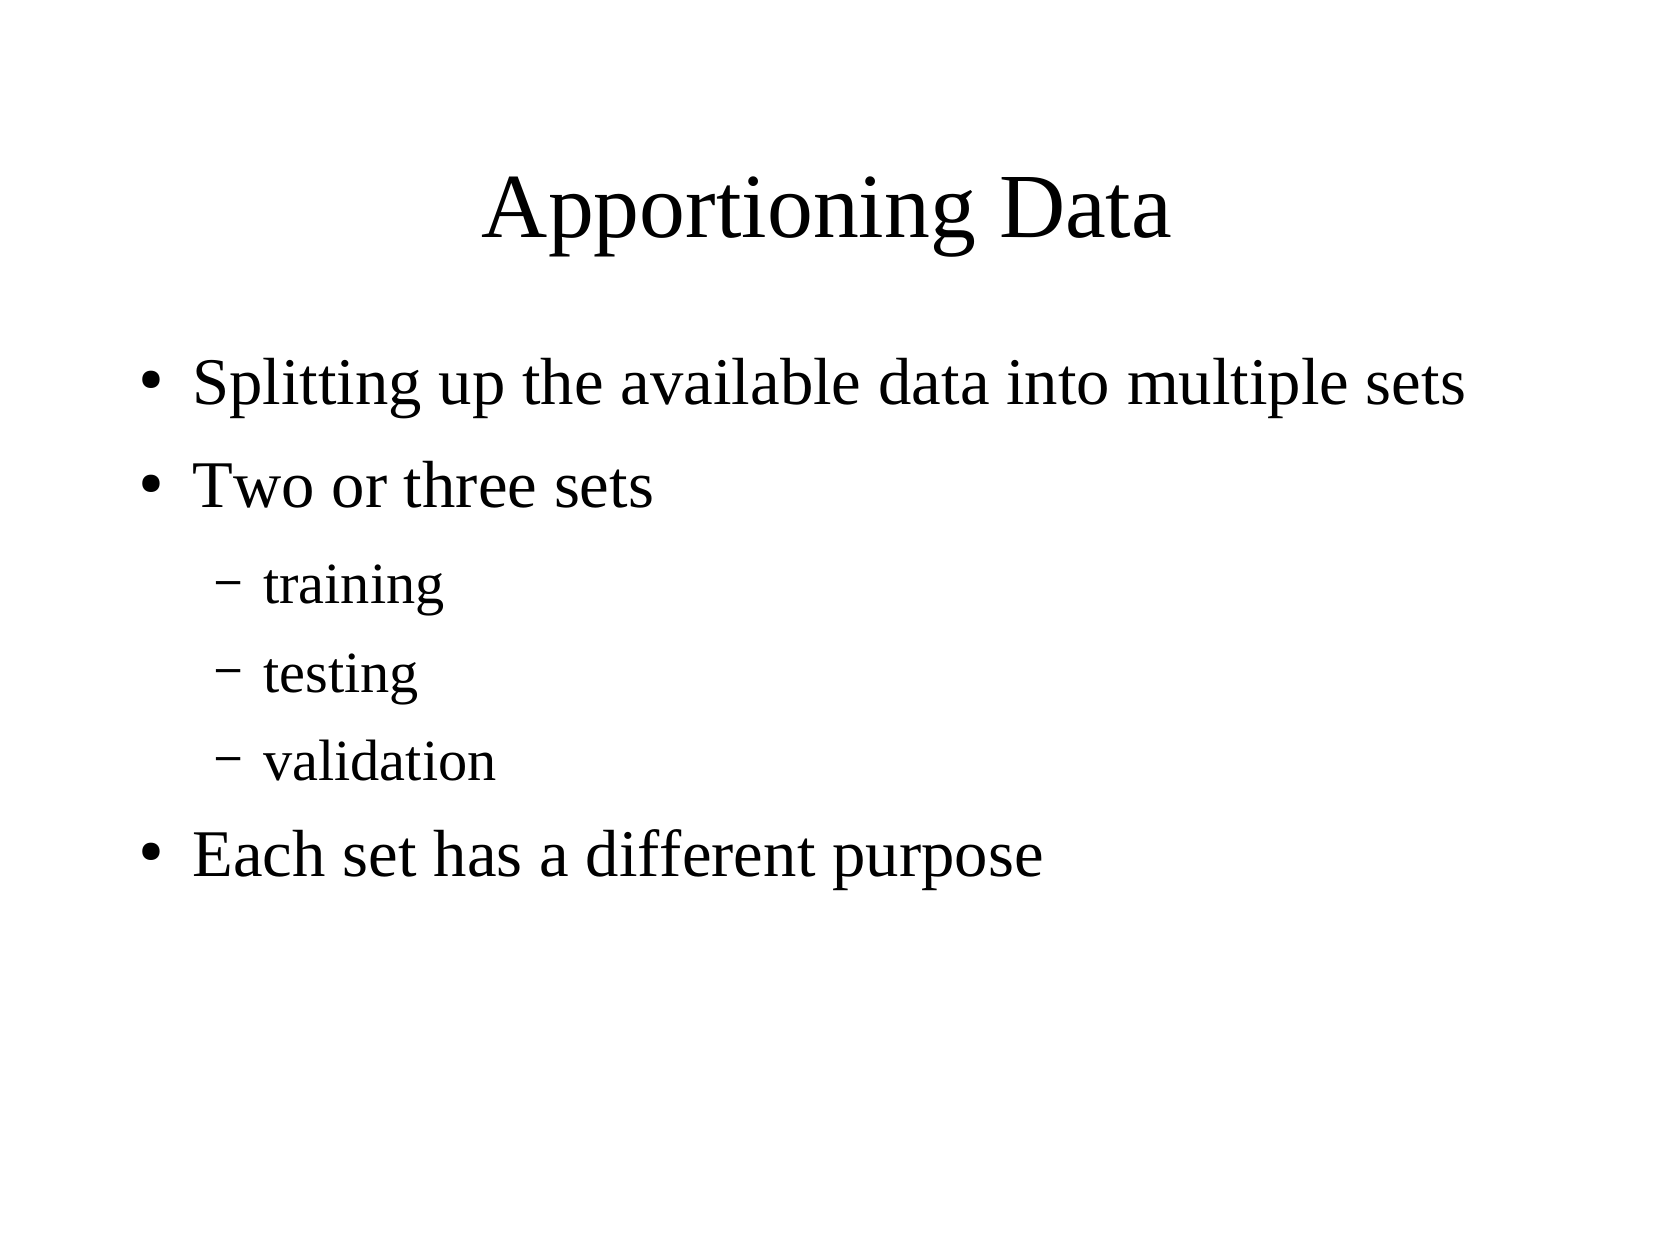

# Apportioning Data
Splitting up the available data into multiple sets
Two or three sets
training
testing
validation
Each set has a different purpose